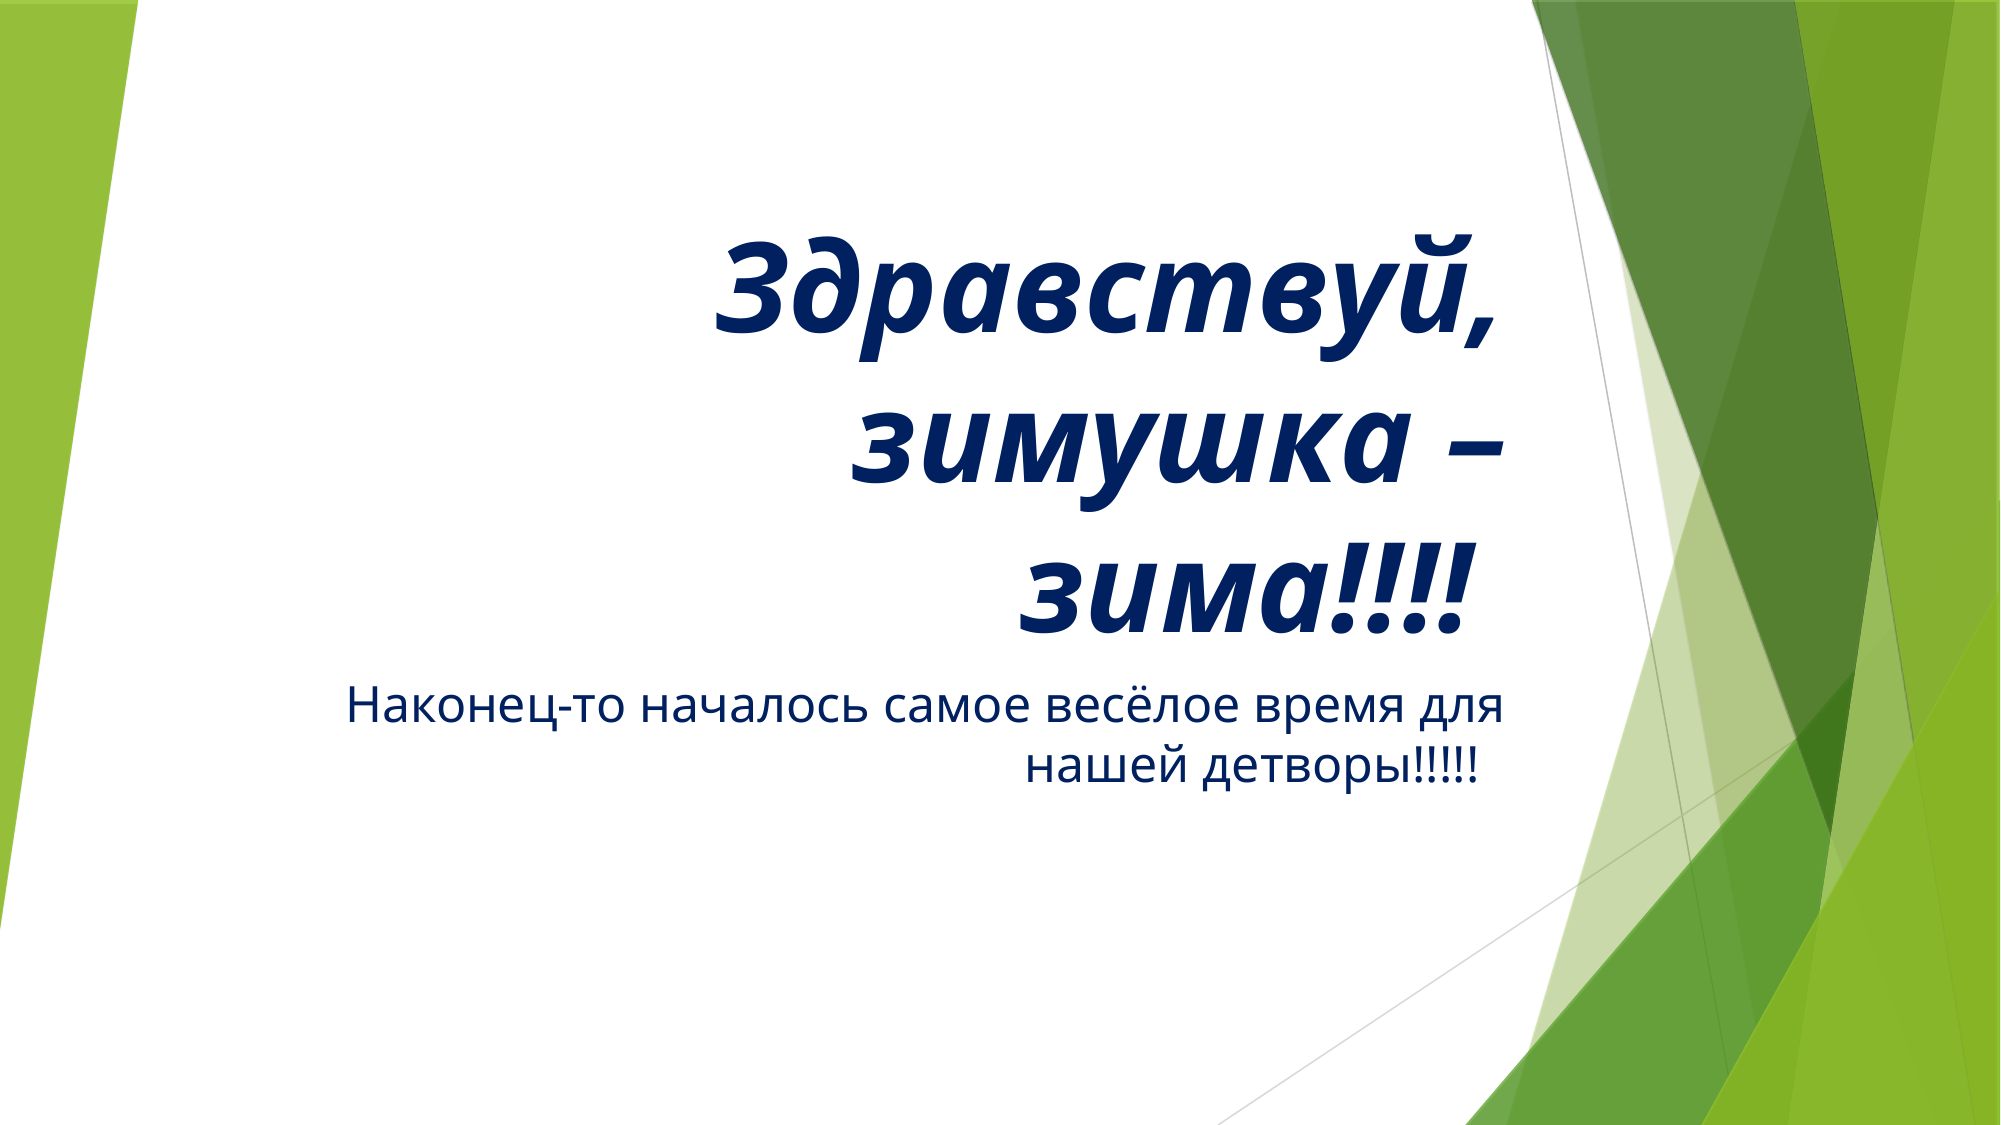

# Здравствуй, зимушка – зима!!!!
Наконец-то началось самое весёлое время для нашей детворы!!!!!